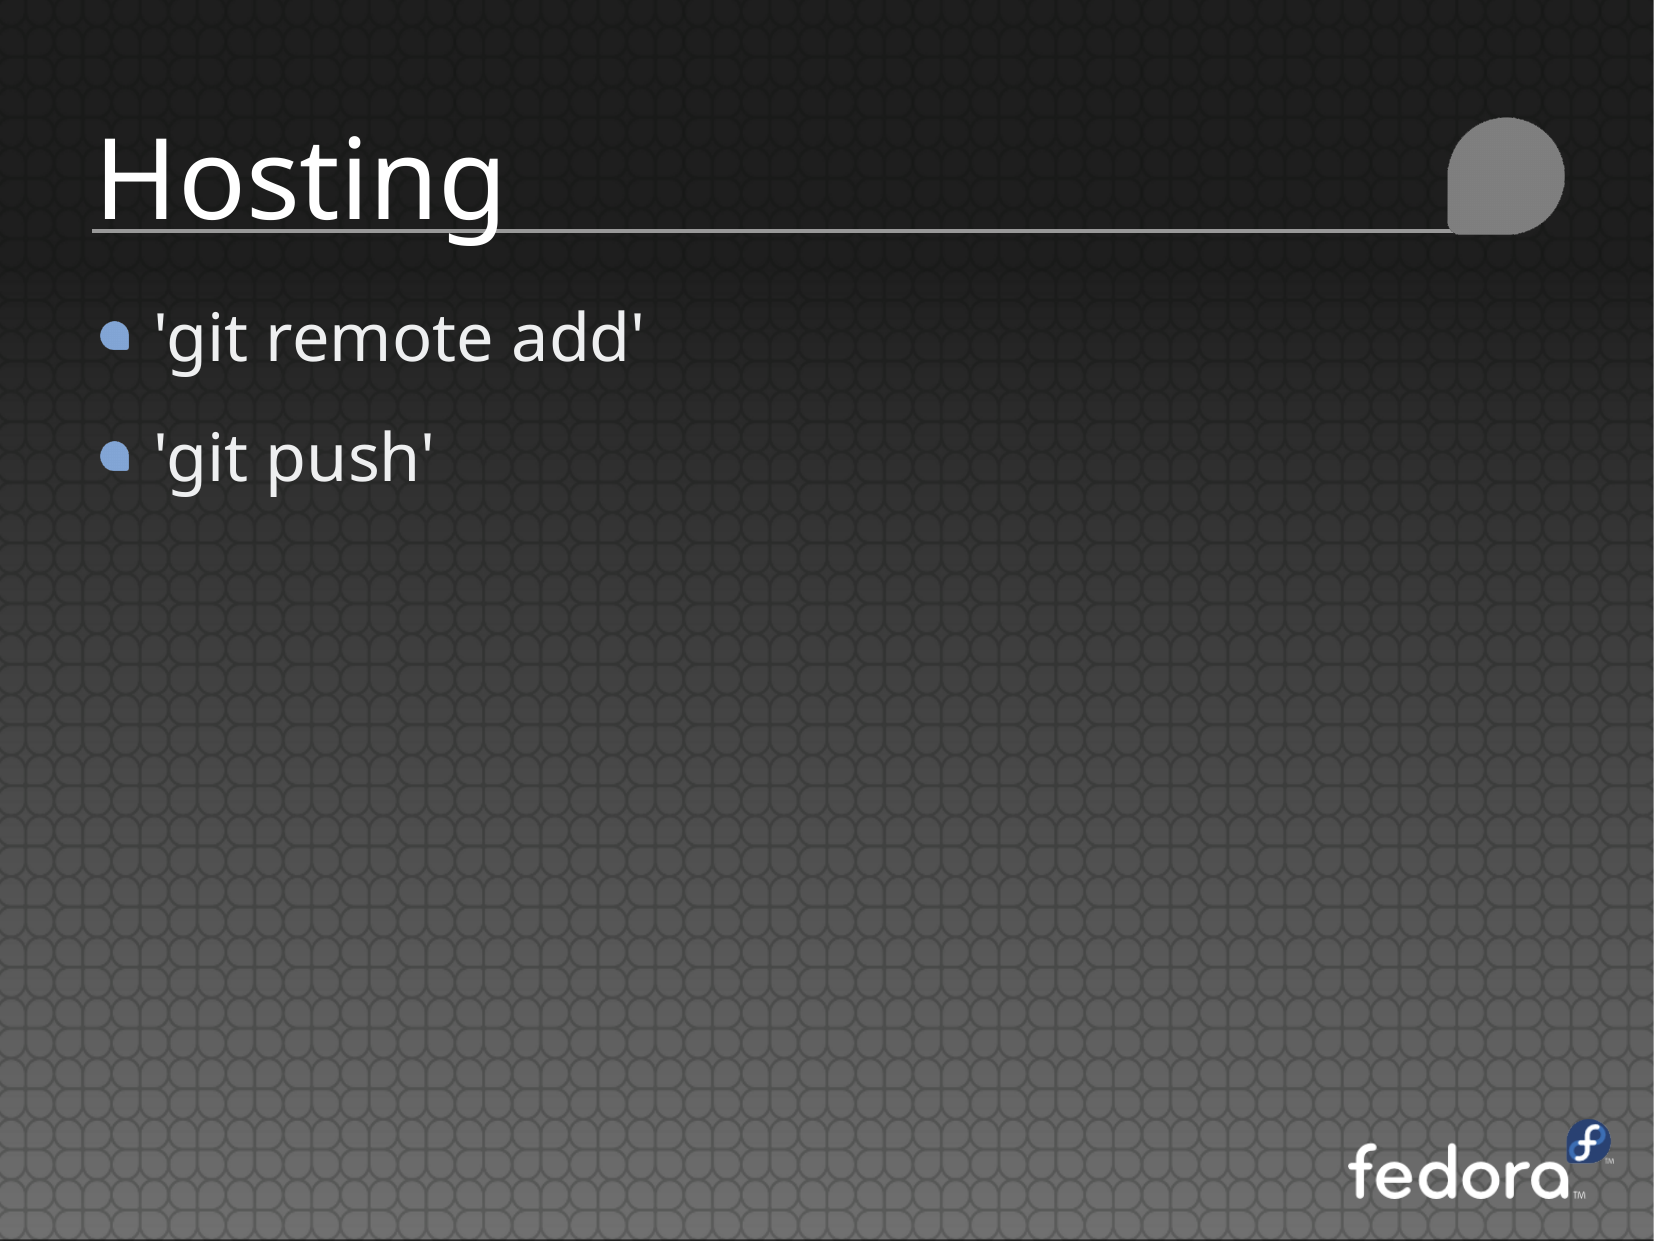

Hosting
# 'git remote add'
'git push'